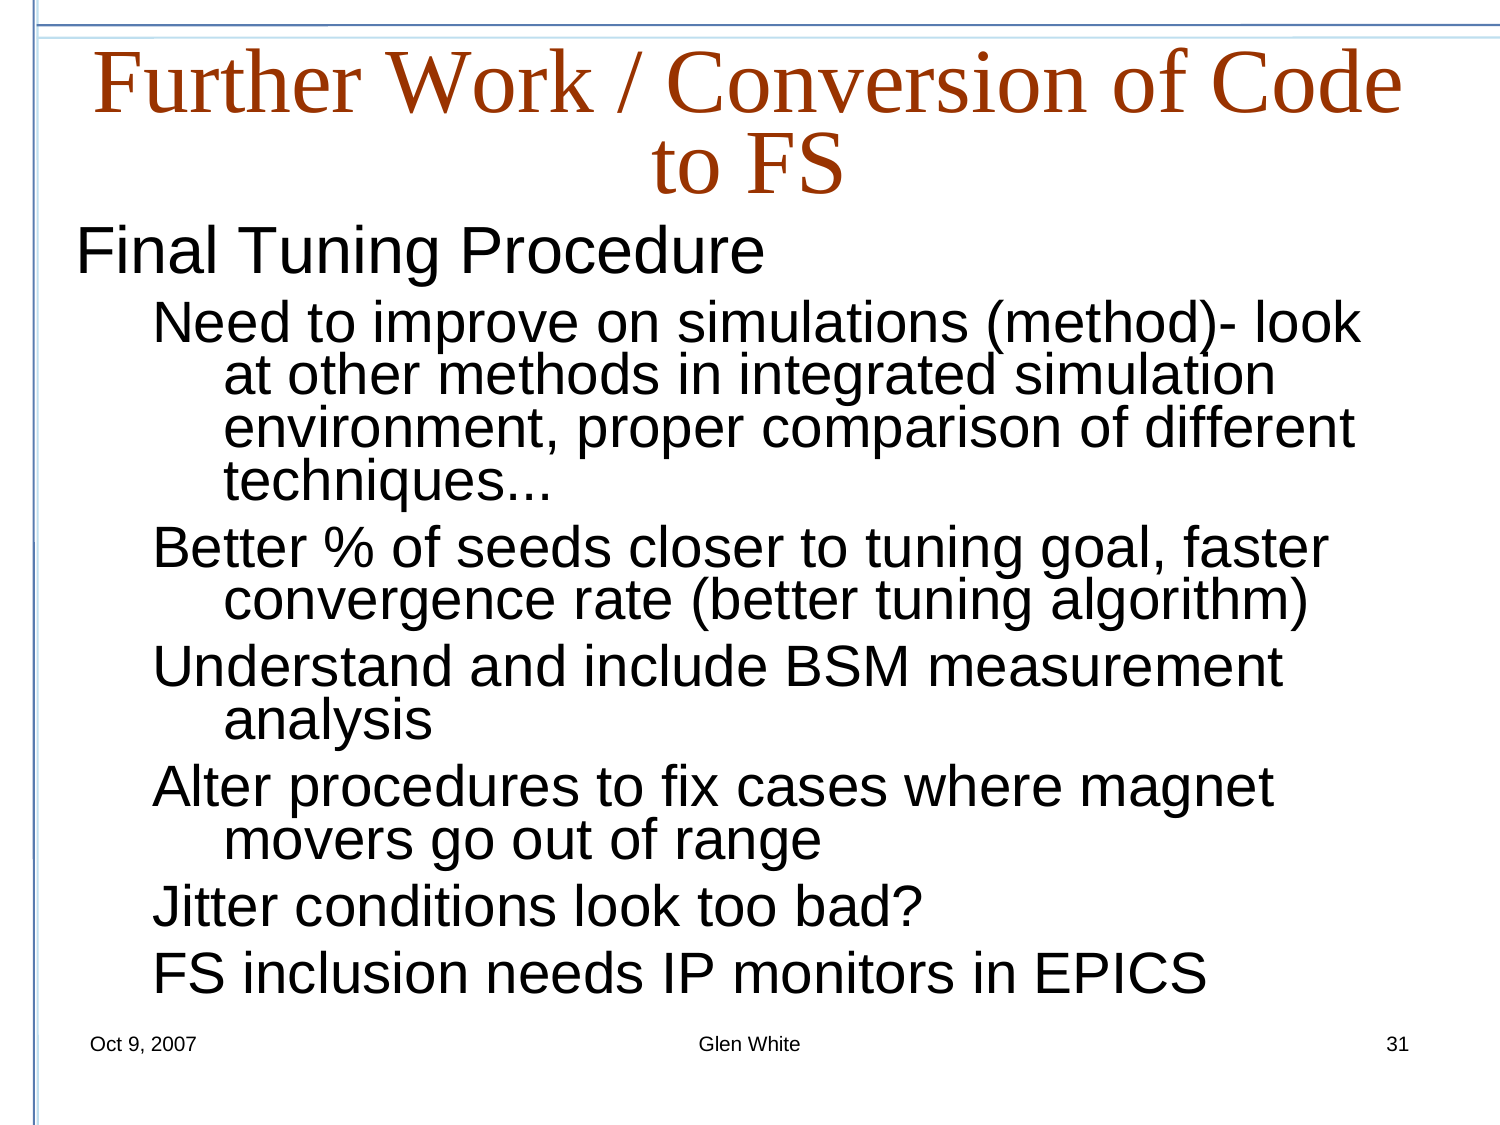

# Further Work / Conversion of Code to FS
Final Tuning Procedure
Need to improve on simulations (method)- look at other methods in integrated simulation environment, proper comparison of different techniques...
Better % of seeds closer to tuning goal, faster convergence rate (better tuning algorithm)
Understand and include BSM measurement analysis
Alter procedures to fix cases where magnet movers go out of range
Jitter conditions look too bad?
FS inclusion needs IP monitors in EPICS
Glen White
31